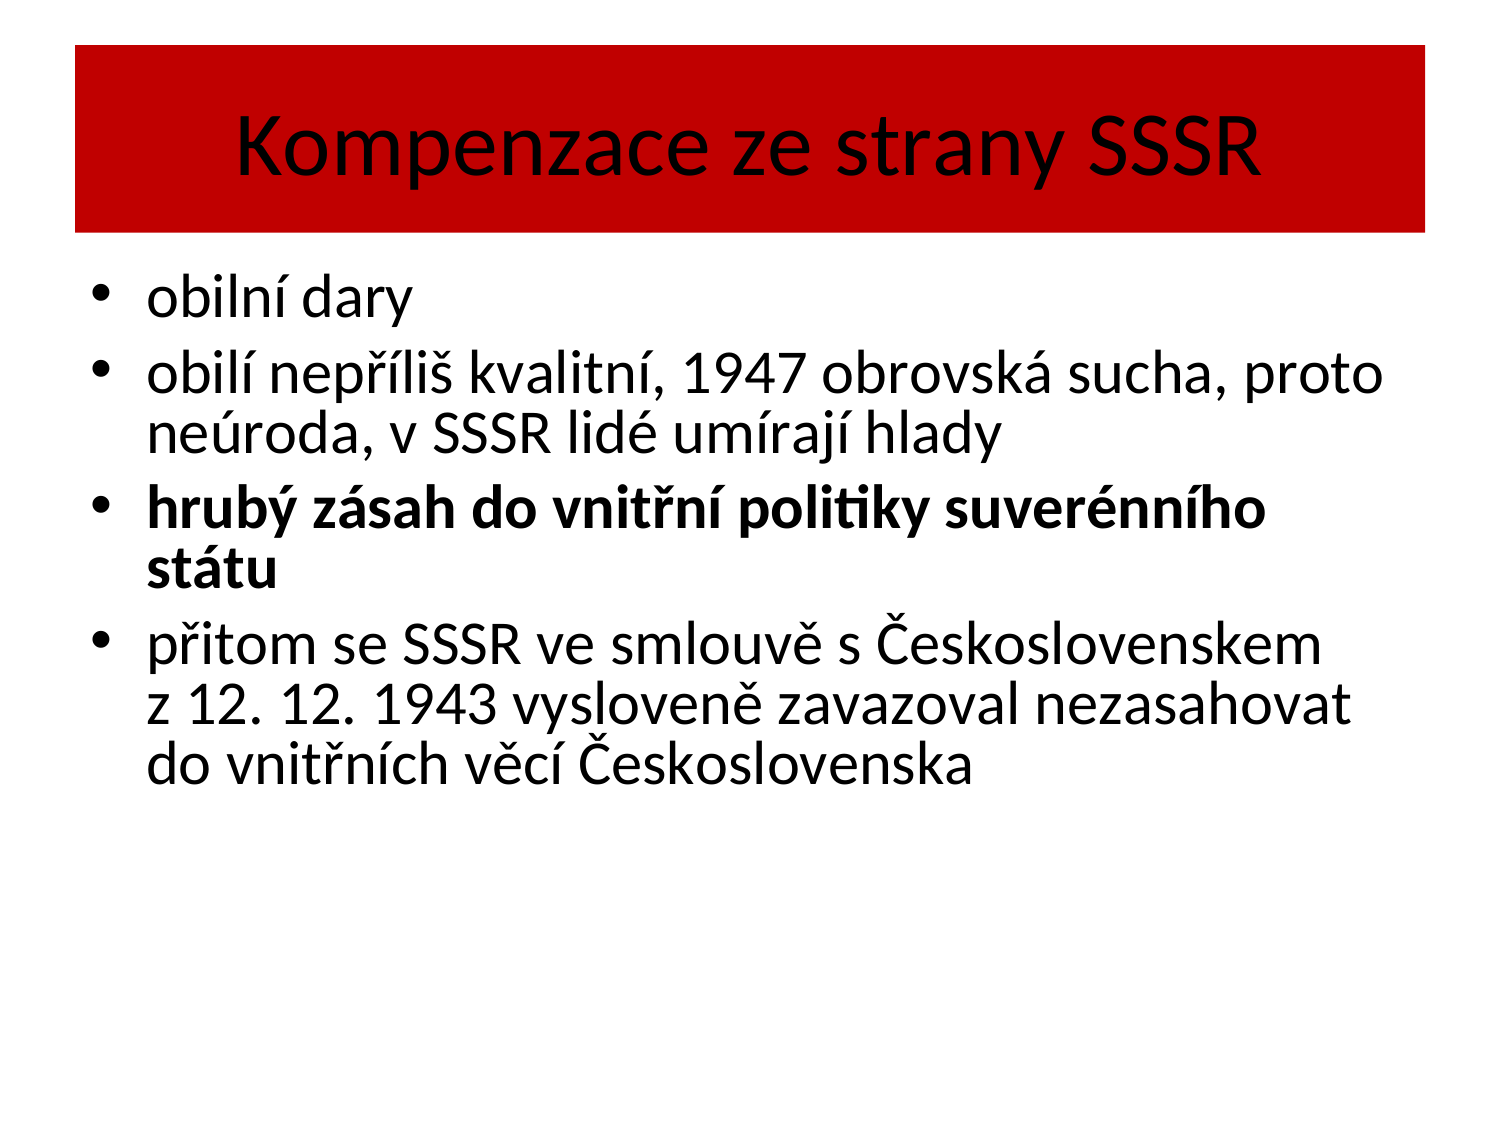

# Kompenzace ze strany SSSR
obilní dary
obilí nepříliš kvalitní, 1947 obrovská sucha, proto neúroda, v SSSR lidé umírají hlady
hrubý zásah do vnitřní politiky suverénního státu
přitom se SSSR ve smlouvě s Československem z 12. 12. 1943 vysloveně zavazoval nezasahovat do vnitřních věcí Československa